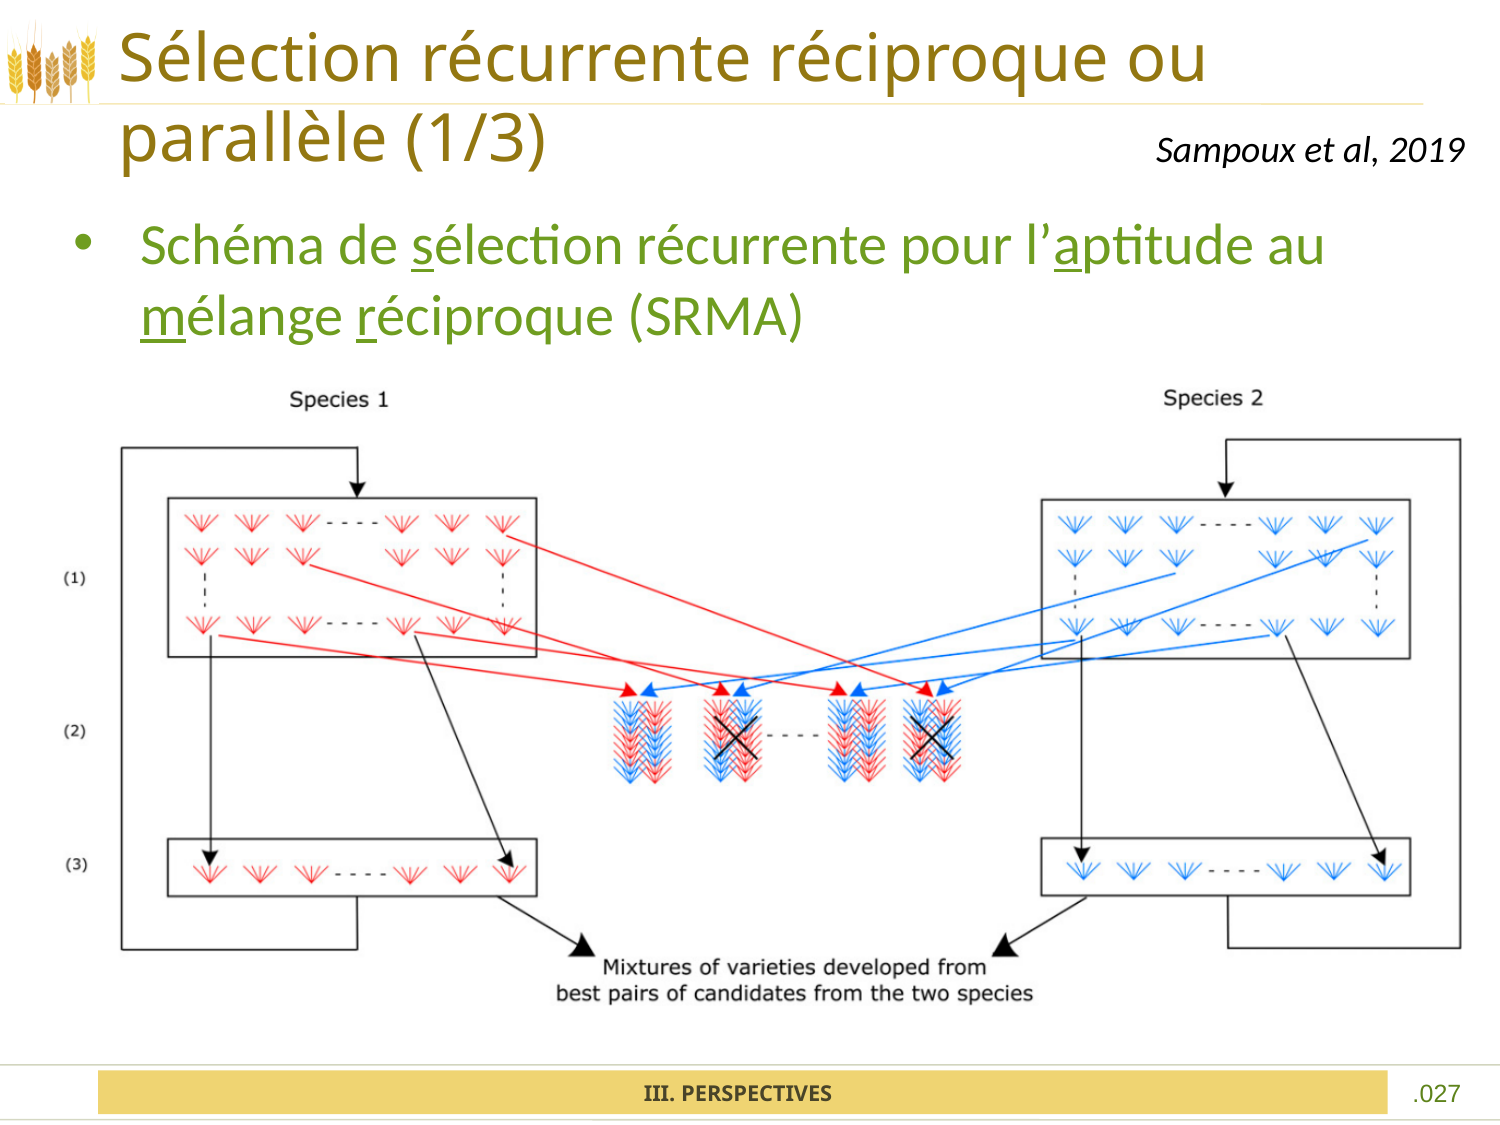

# Sélection récurrente réciproque ou parallèle (1/3)
Sampoux et al, 2019
Schéma de sélection récurrente pour l’aptitude au mélange réciproque (SRMA)
III. PERSPECTIVES